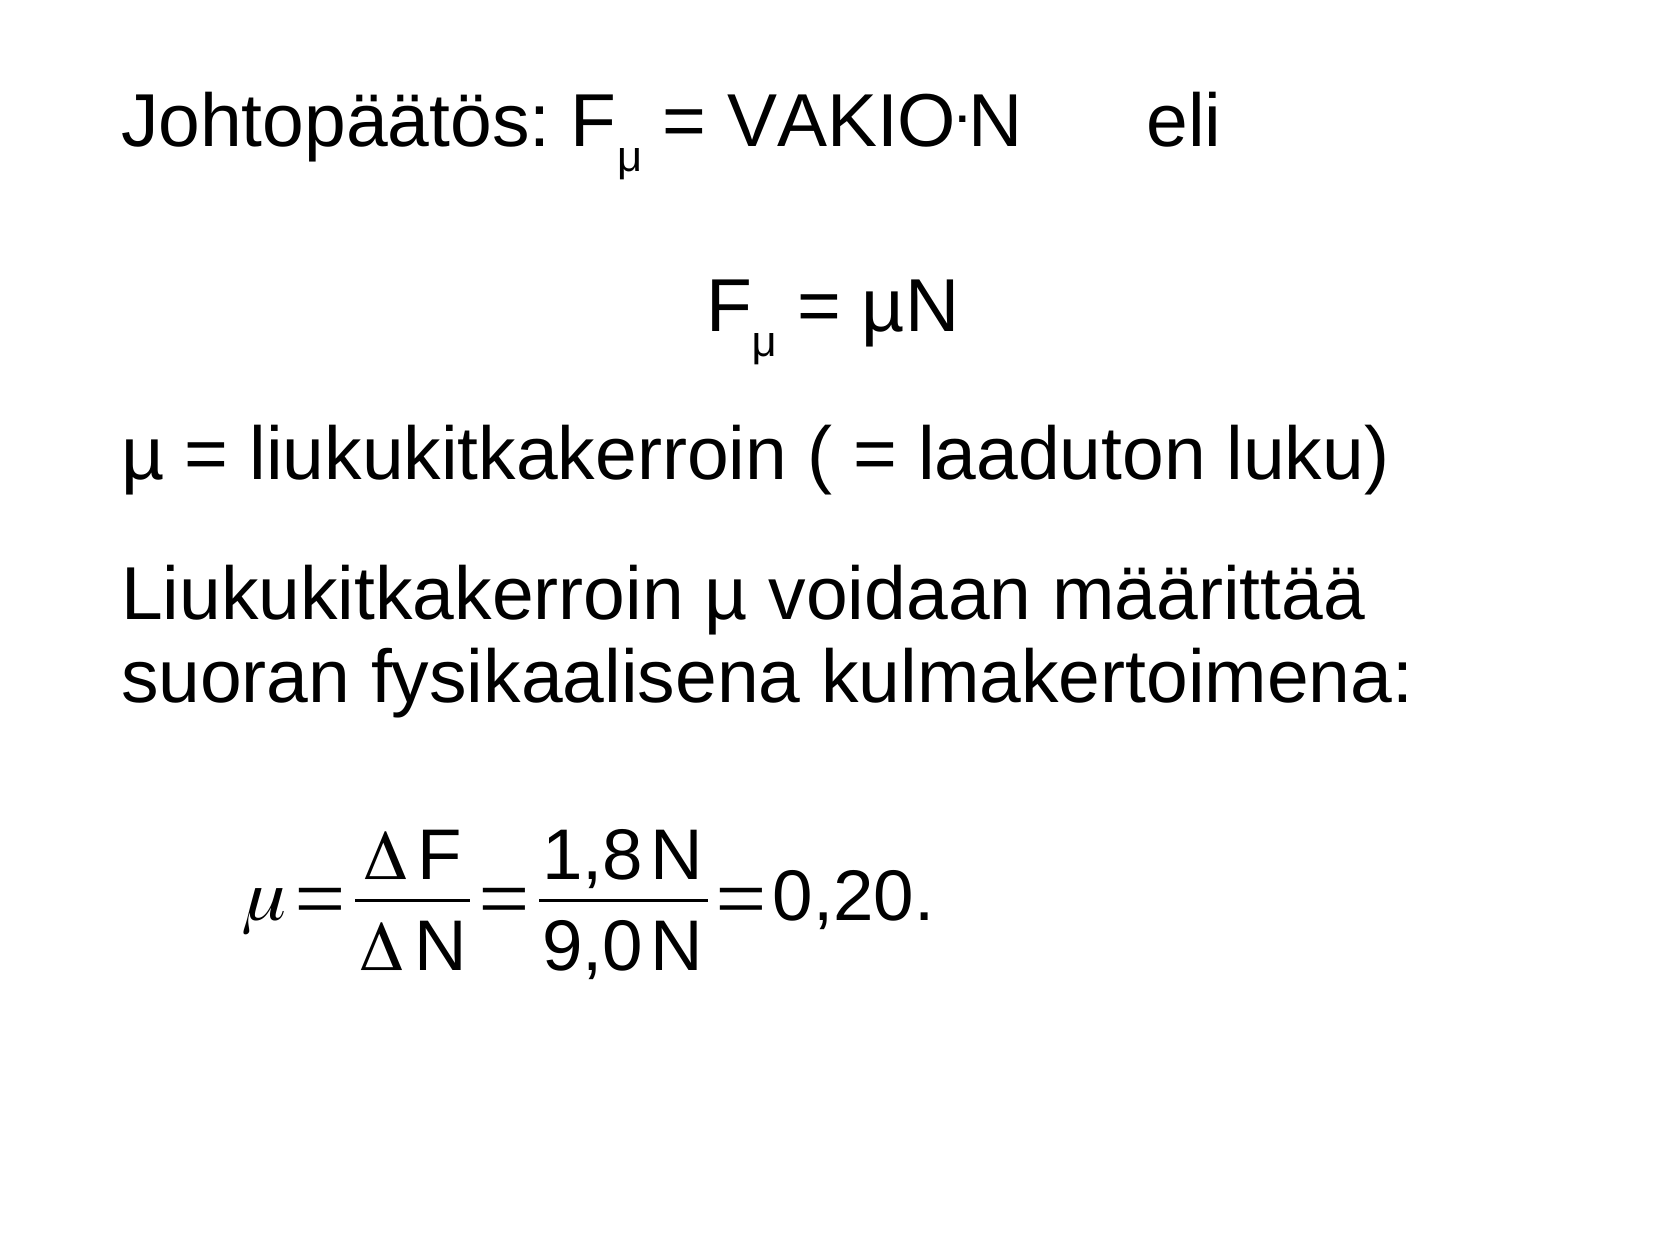

Johtopäätös: Fμ = VAKIO.N eli
Fμ = µN
µ = liukukitkakerroin ( = laaduton luku)
Liukukitkakerroin µ voidaan määrittää suoran fysikaalisena kulmakertoimena: